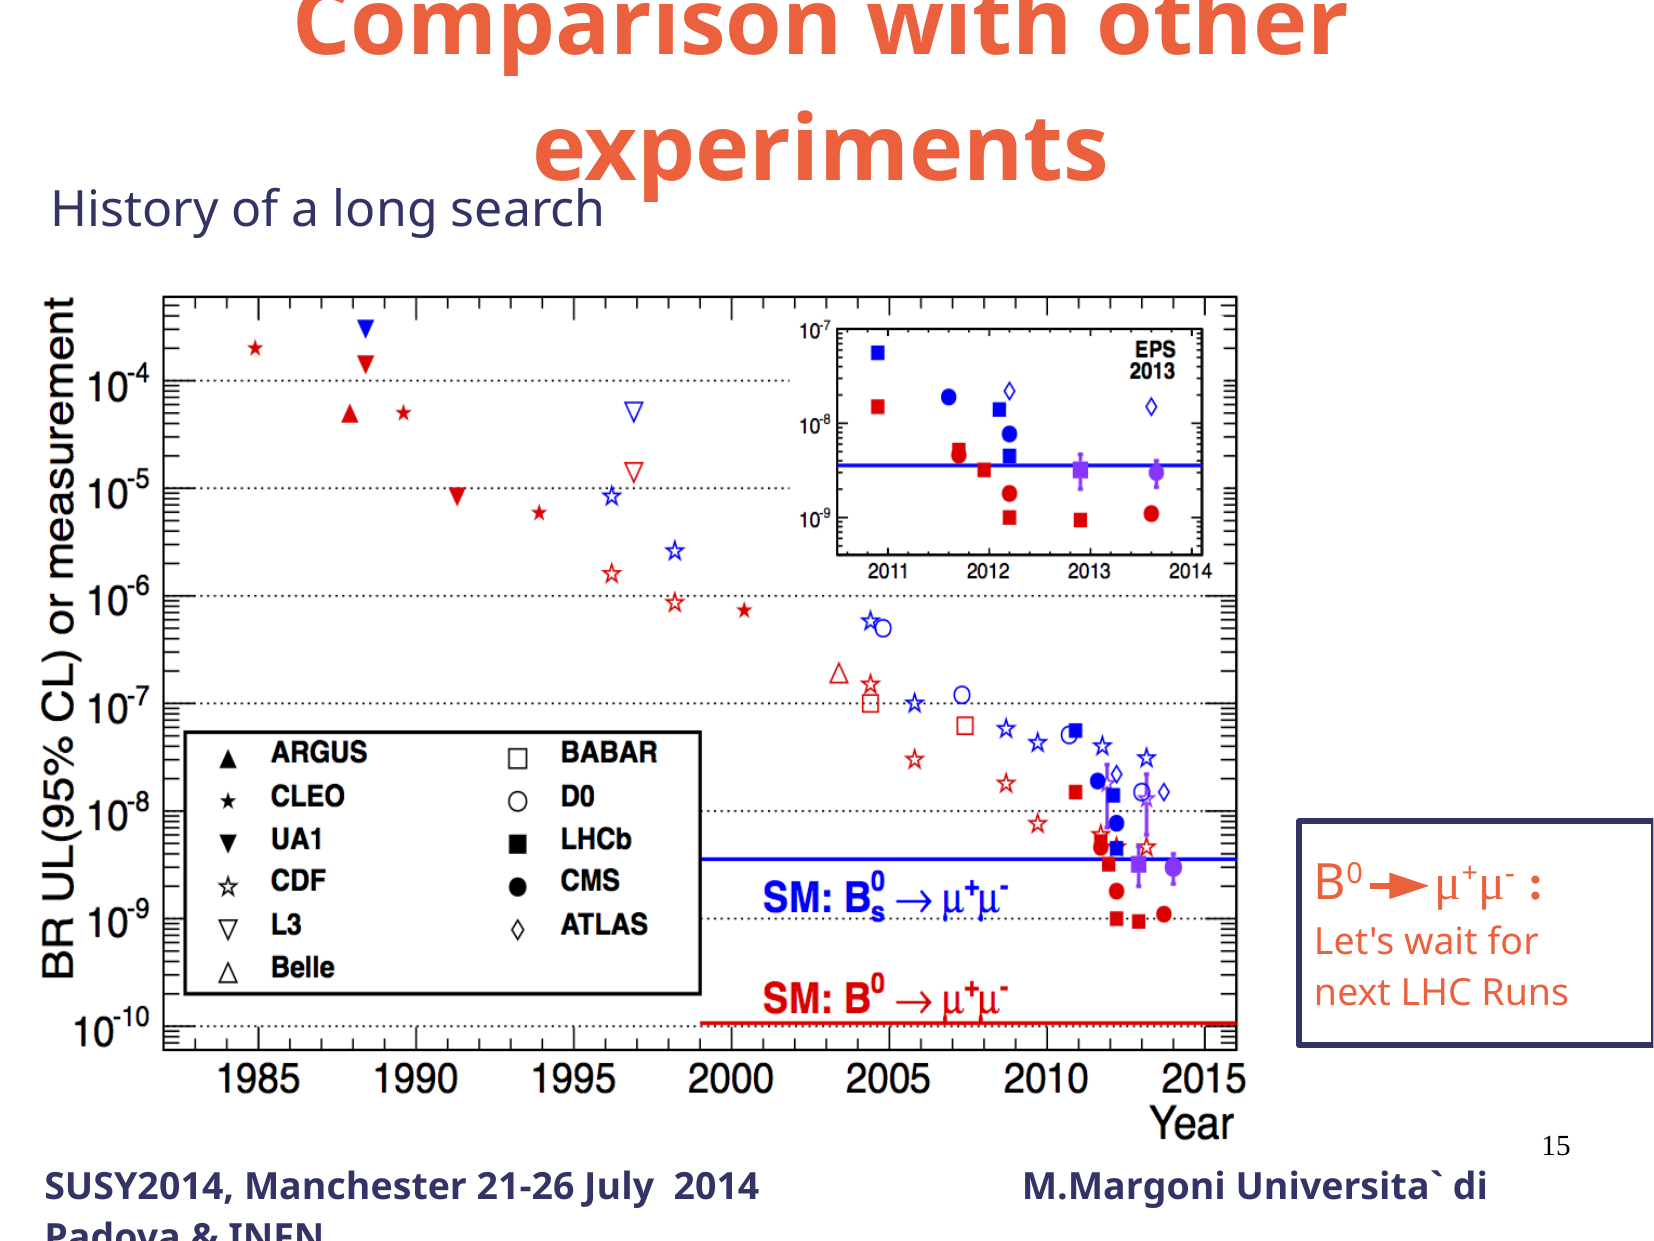

# Comparison with other experiments
History of a long search
B0 μ+μ- :
Let's wait for next LHC Runs
15
SUSY2014, Manchester 21-26 July 2014 M.Margoni Universita` di Padova & INFN